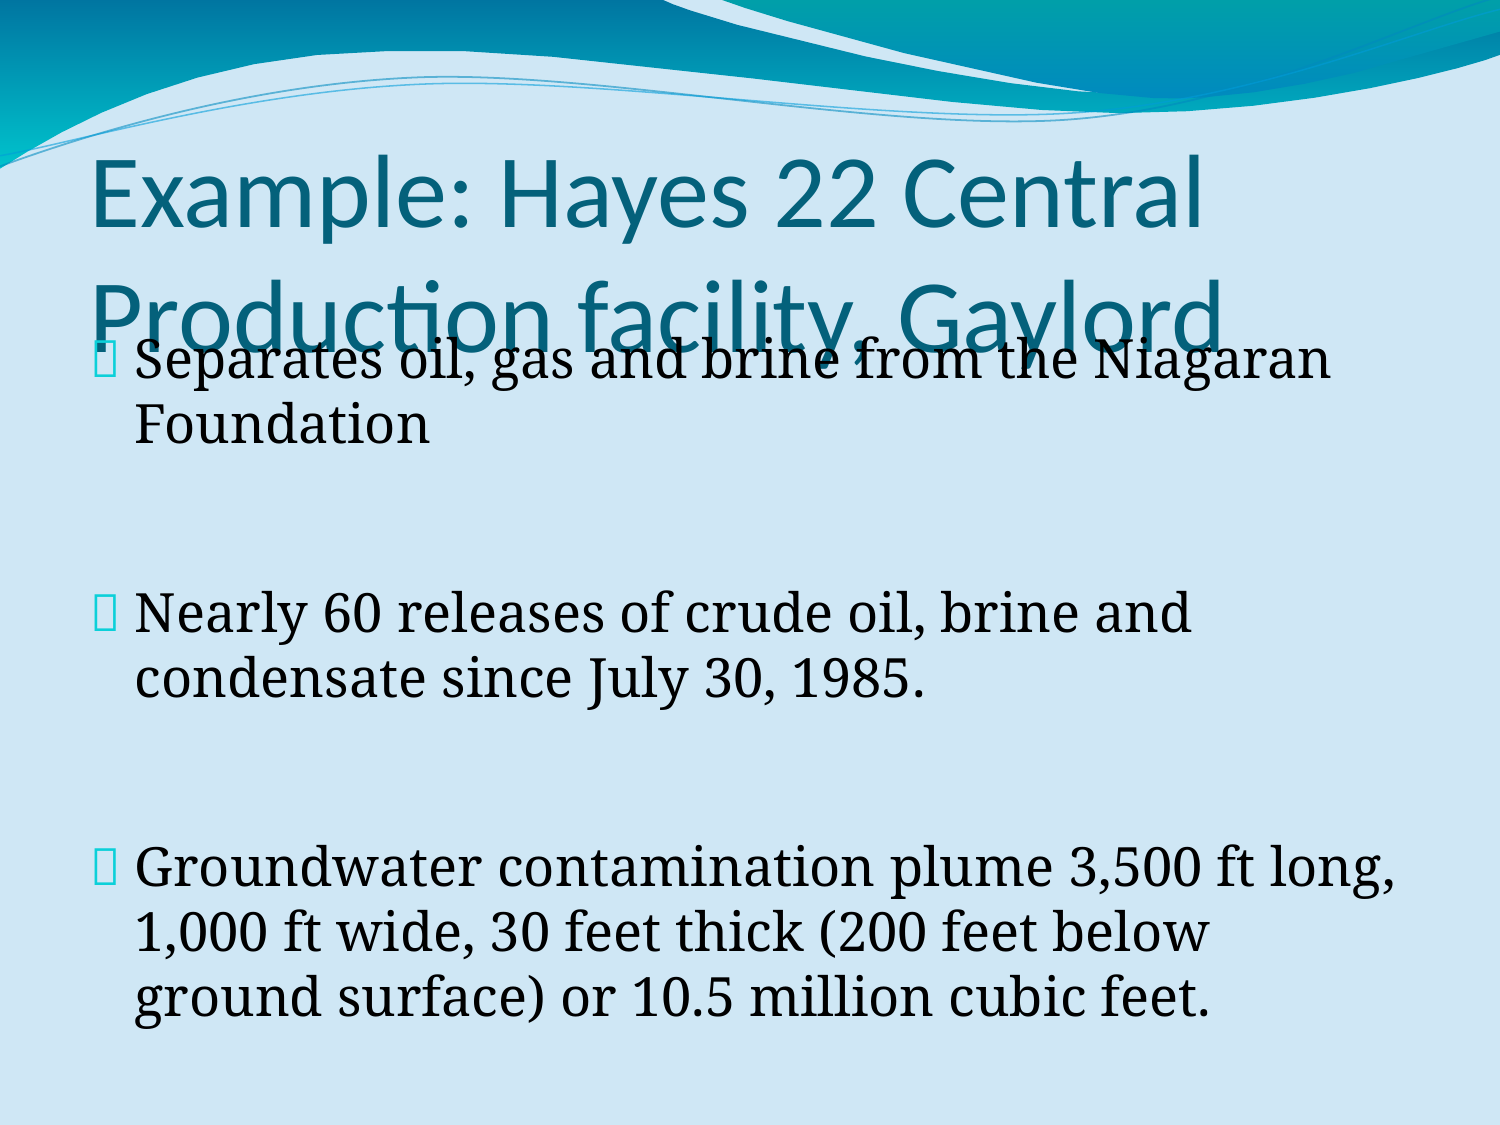

# Example: Hayes 22 Central Production facility, Gaylord
Separates oil, gas and brine from the Niagaran Foundation
Nearly 60 releases of crude oil, brine and condensate since July 30, 1985.
Groundwater contamination plume 3,500 ft long, 1,000 ft wide, 30 feet thick (200 feet below ground surface) or 10.5 million cubic feet.